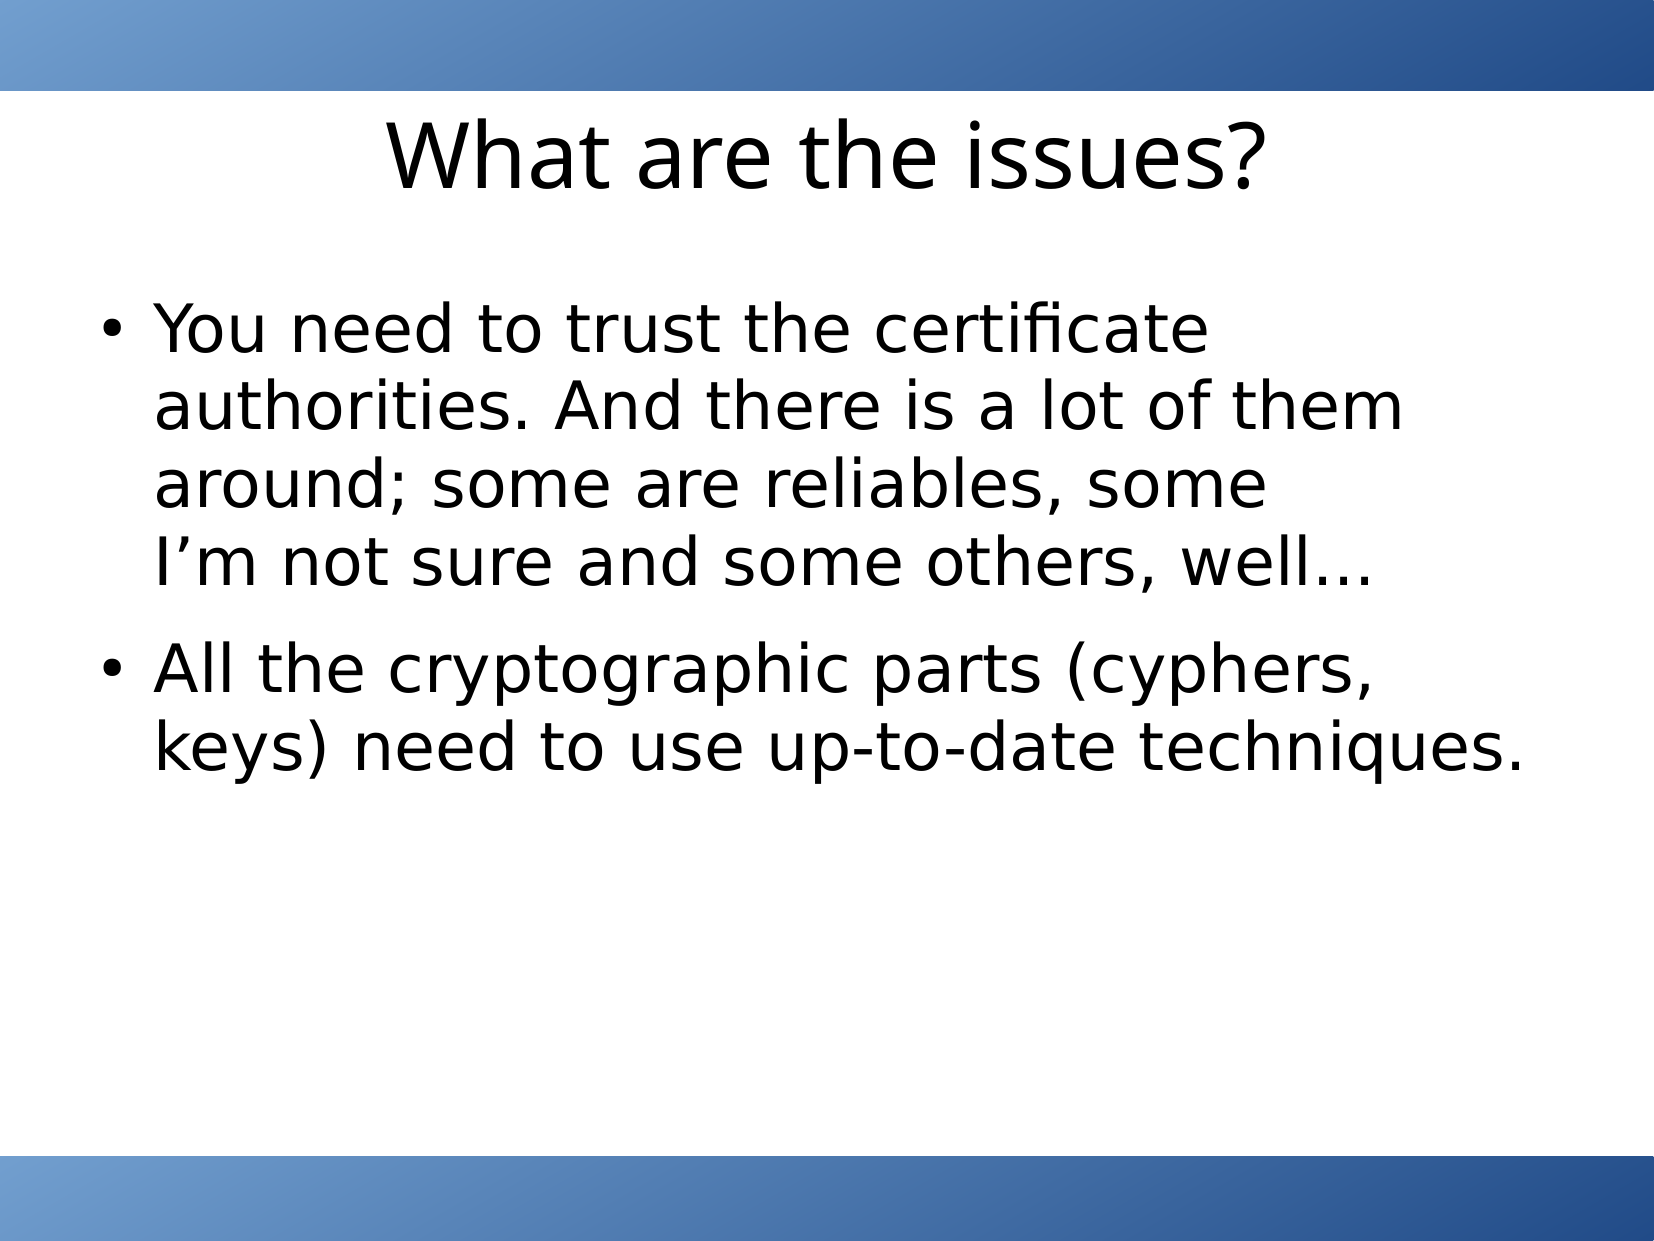

# What are the issues?
You need to trust the certificate authorities. And there is a lot of them around; some are reliables, some
I’m not sure and some others, well...
All the cryptographic parts (cyphers, keys) need to use up-to-date techniques.